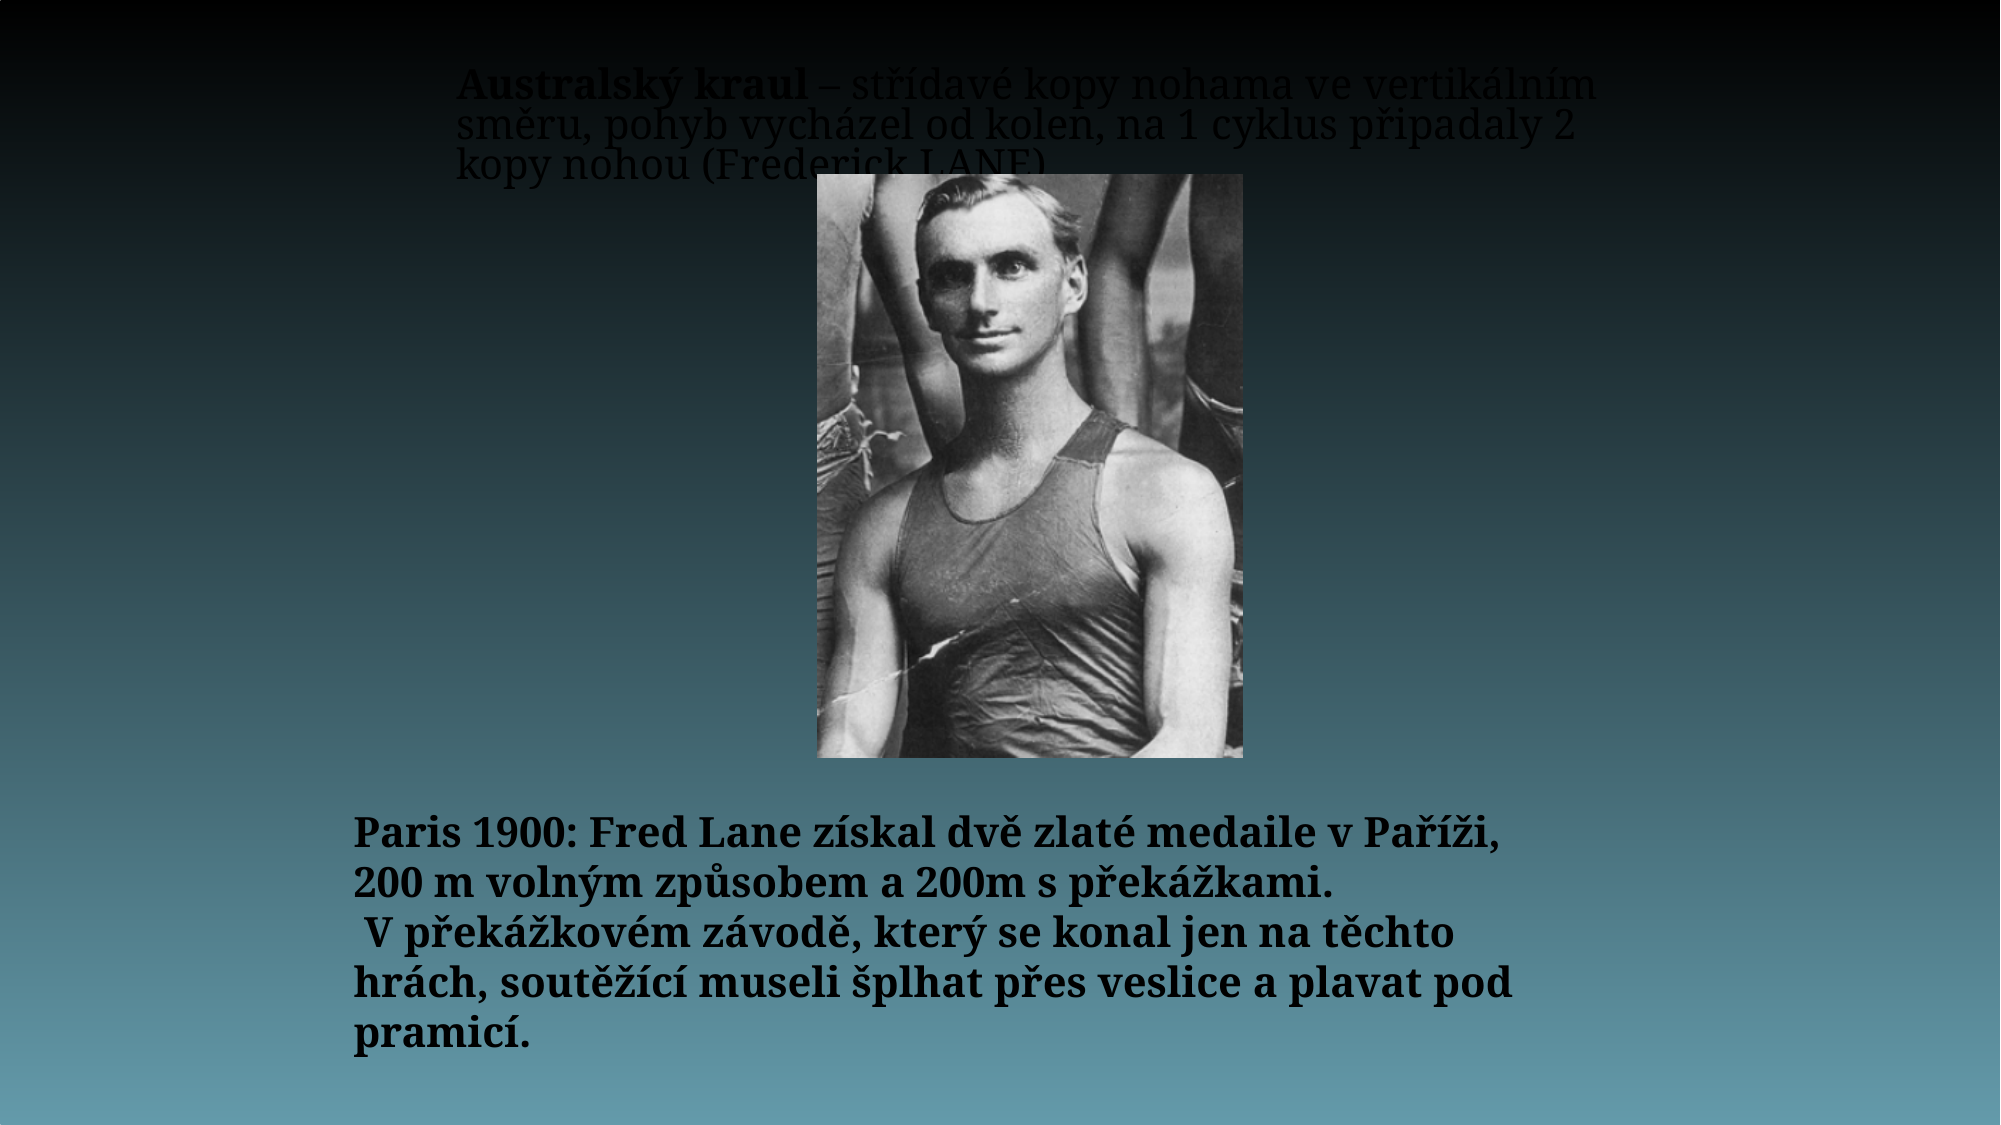

Australský kraul – střídavé kopy nohama ve vertikálním směru, pohyb vycházel od kolen, na 1 cyklus připadaly 2 kopy nohou (Frederick LANE)
Paris 1900: Fred Lane získal dvě zlaté medaile v Paříži, 200 m volným způsobem a 200m s překážkami.
 V překážkovém závodě, který se konal jen na těchto hrách, soutěžící museli šplhat přes veslice a plavat pod pramicí.